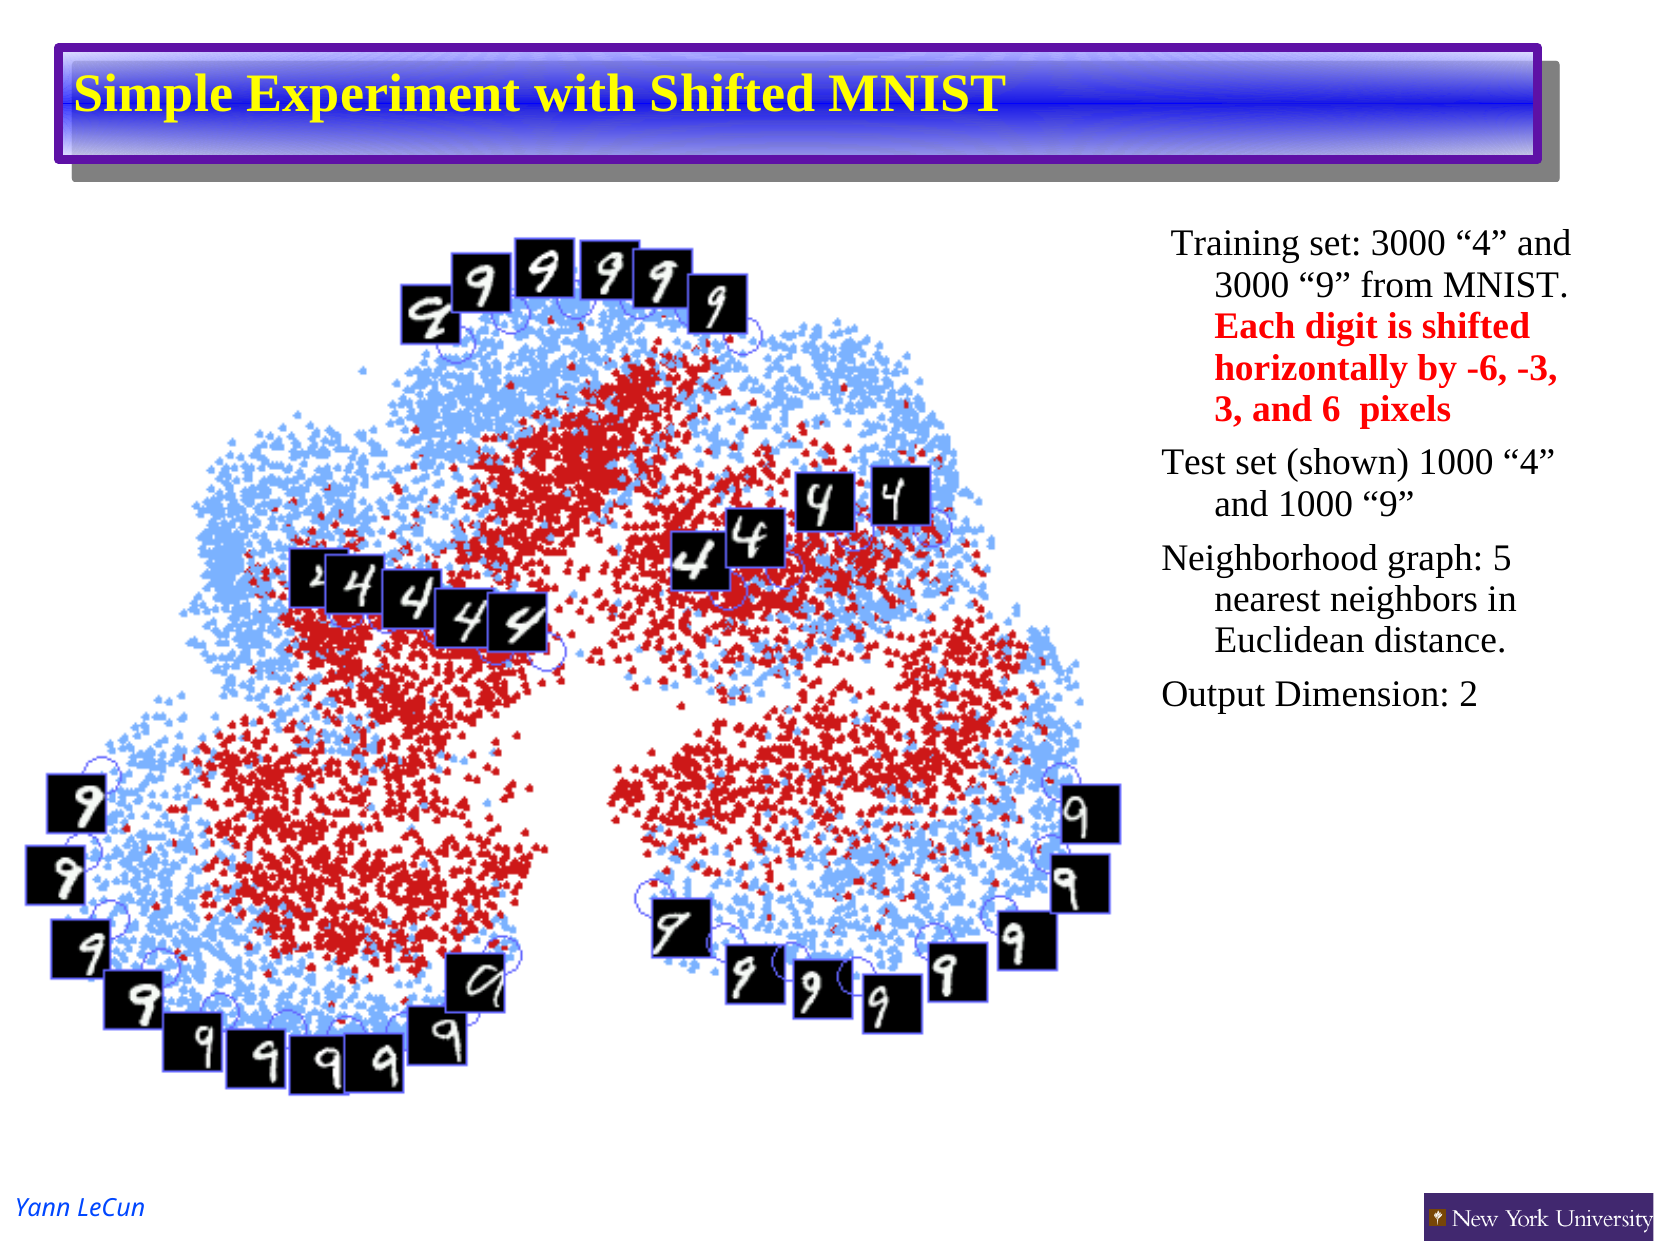

Simple Experiment with Shifted MNIST
 Training set: 3000 “4” and 3000 “9” from MNIST. Each digit is shifted horizontally by -6, -3, 3, and 6 pixels
Test set (shown) 1000 “4” and 1000 “9”
Neighborhood graph: 5 nearest neighbors in Euclidean distance.
Output Dimension: 2